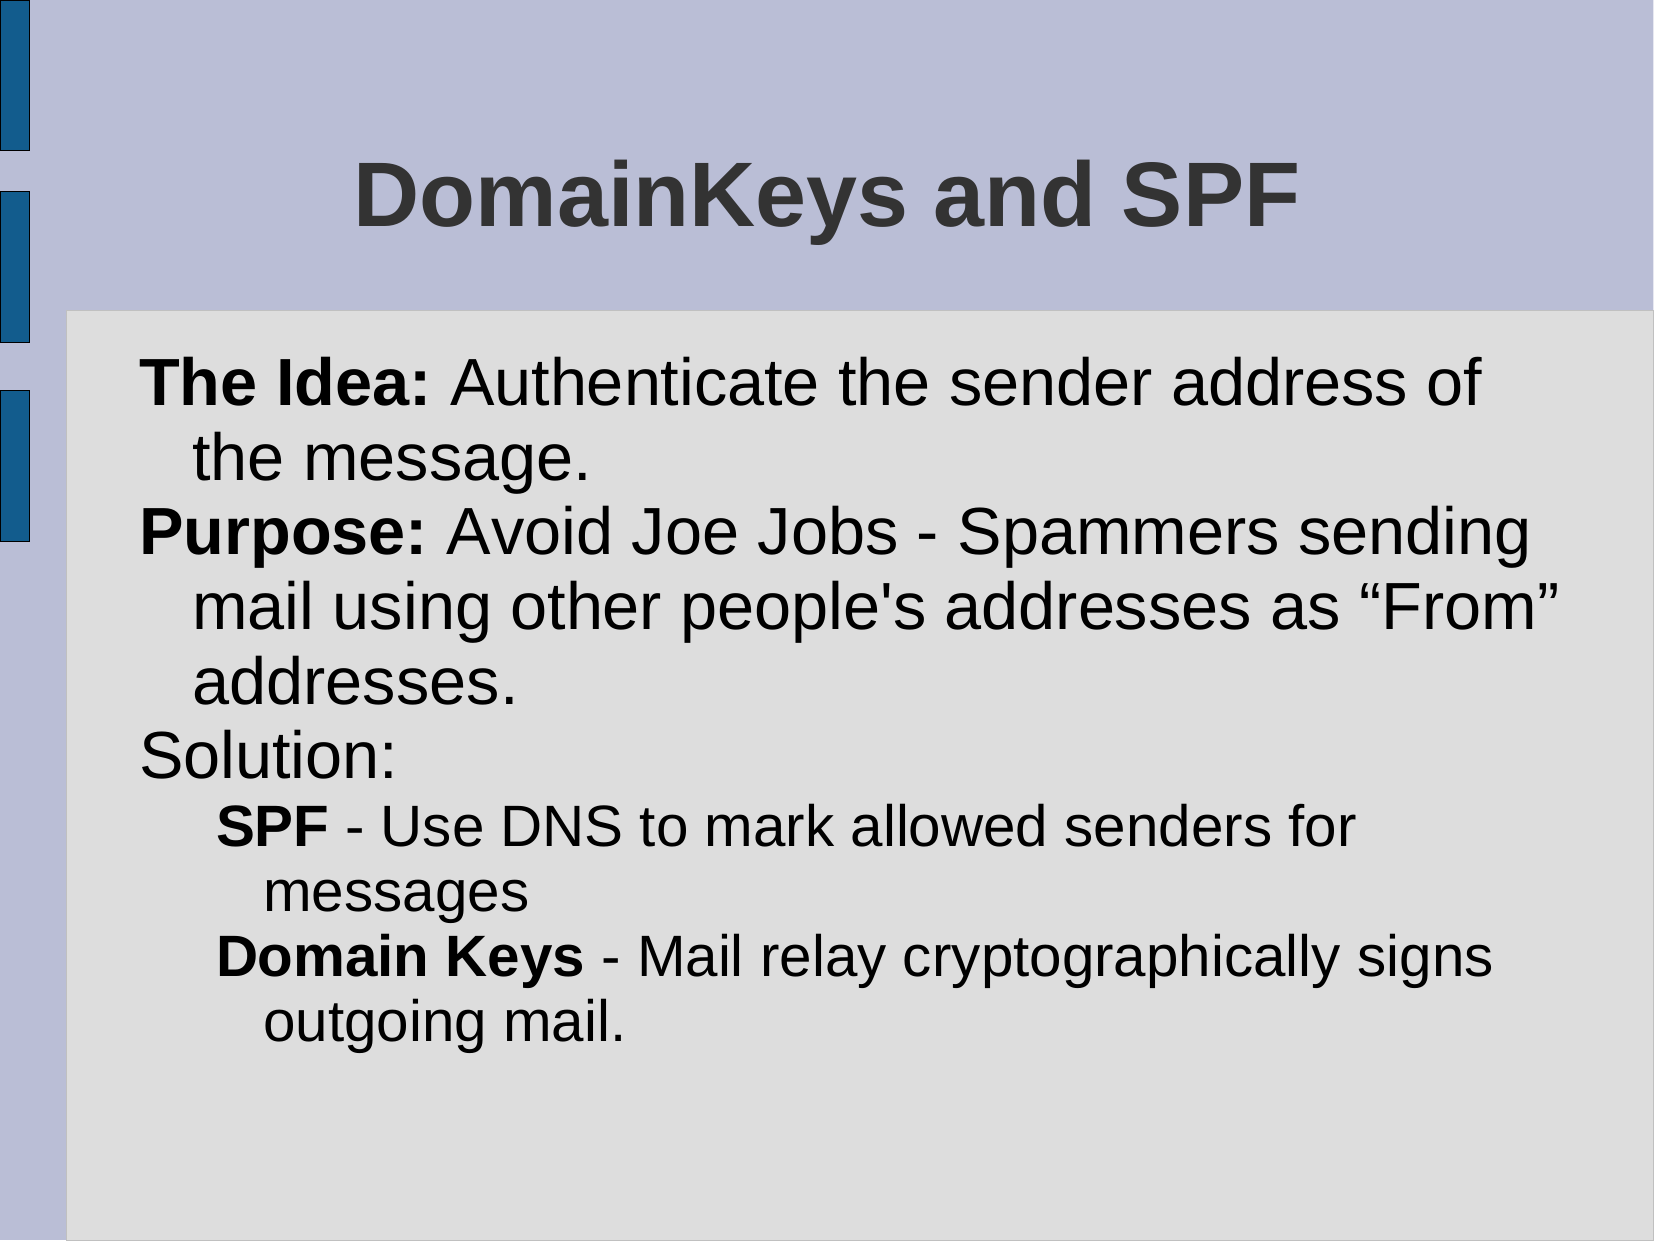

# DomainKeys and SPF
The Idea: Authenticate the sender address of the message.
Purpose: Avoid Joe Jobs - Spammers sending mail using other people's addresses as “From” addresses.
Solution:
SPF - Use DNS to mark allowed senders for messages
Domain Keys - Mail relay cryptographically signs outgoing mail.